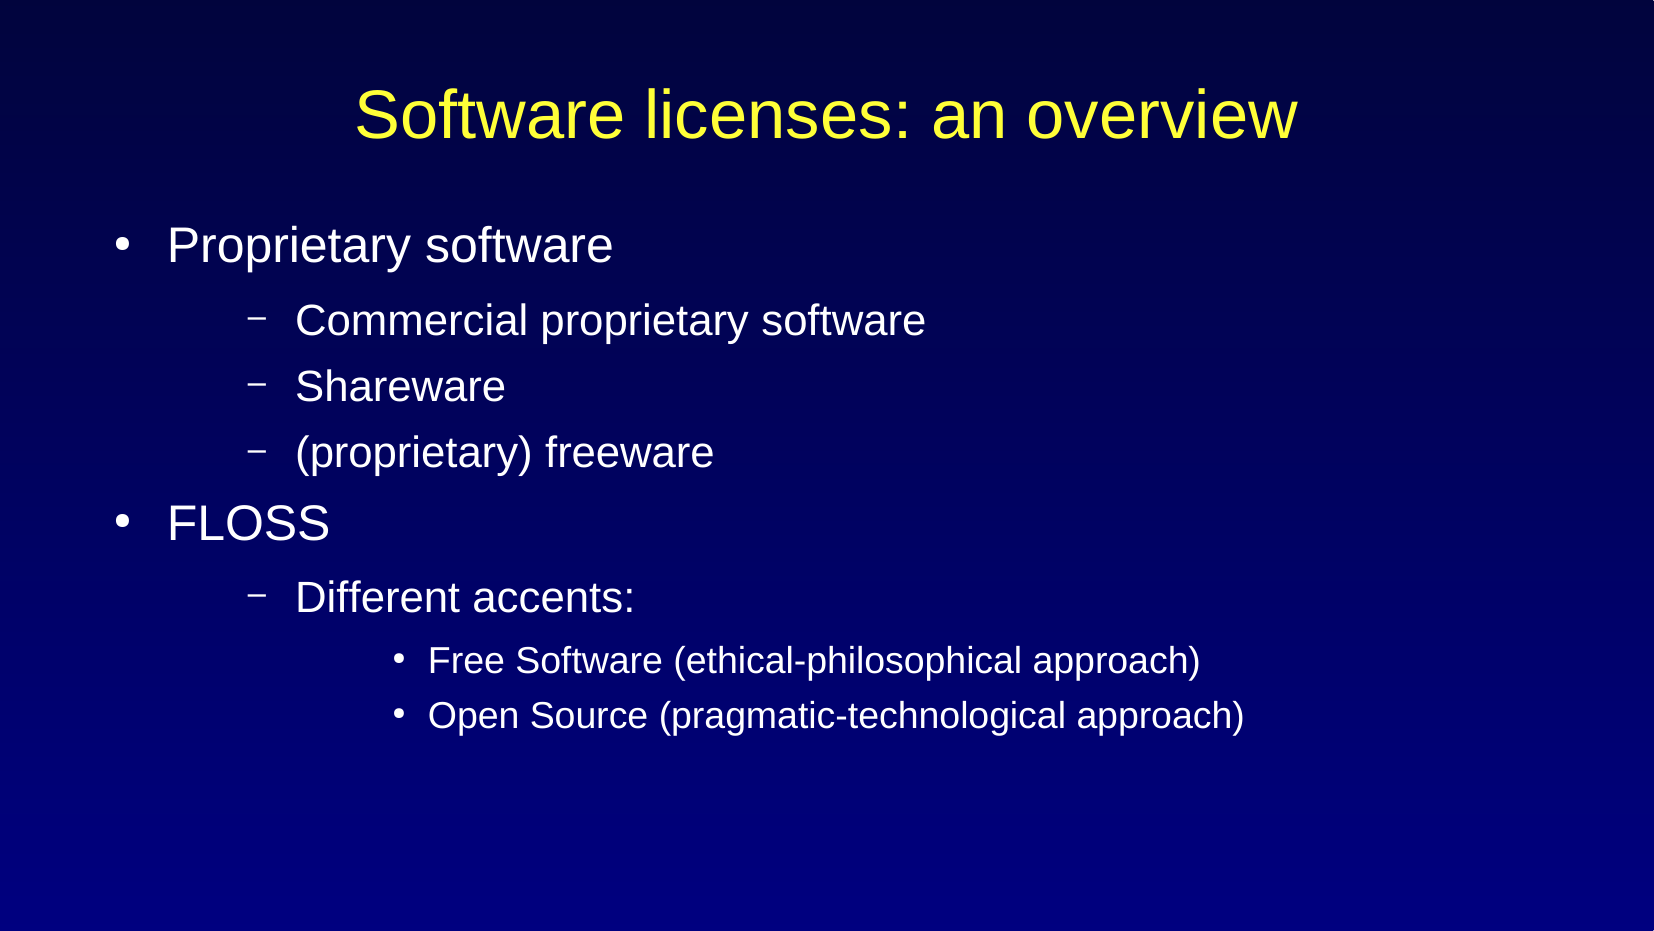

# Software licenses: an overview
Proprietary software
Commercial proprietary software
Shareware
(proprietary) freeware
FLOSS
Different accents:
Free Software (ethical-philosophical approach)
Open Source (pragmatic-technological approach)